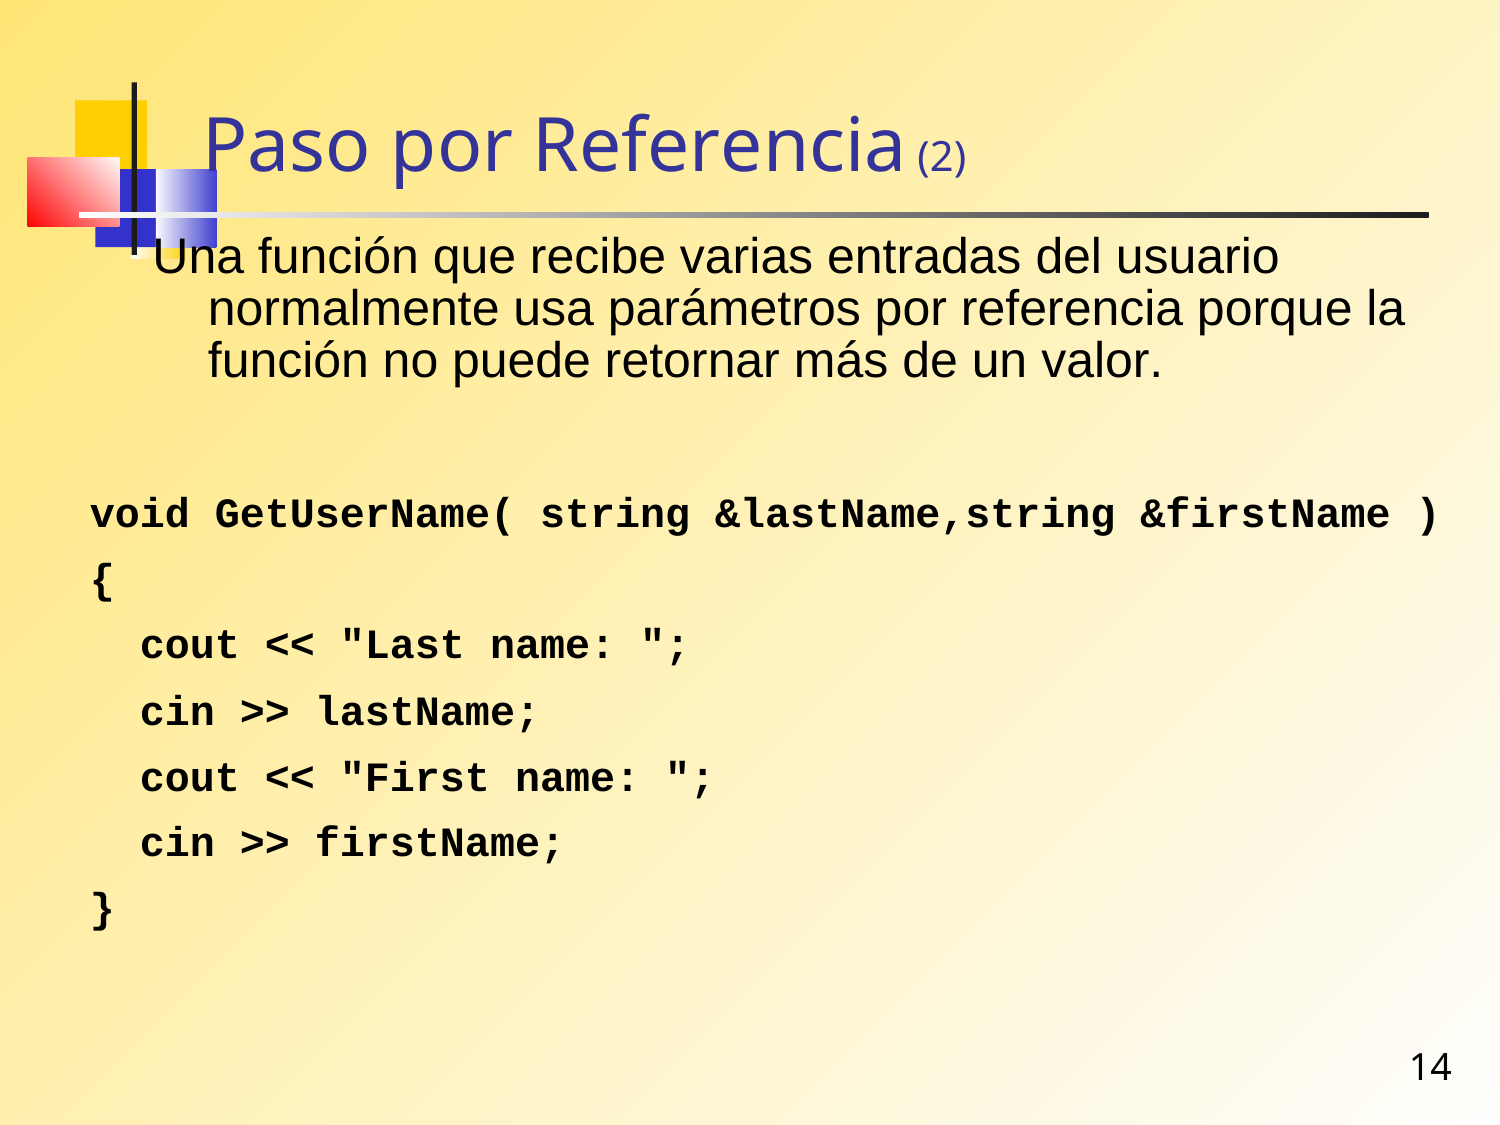

# Paso por Referencia (2)
Una función que recibe varias entradas del usuario normalmente usa parámetros por referencia porque la función no puede retornar más de un valor.
void GetUserName( string &lastName,string &firstName )‏
{
 cout << "Last name: ";
 cin >> lastName;
 cout << "First name: ";
 cin >> firstName;
}
14